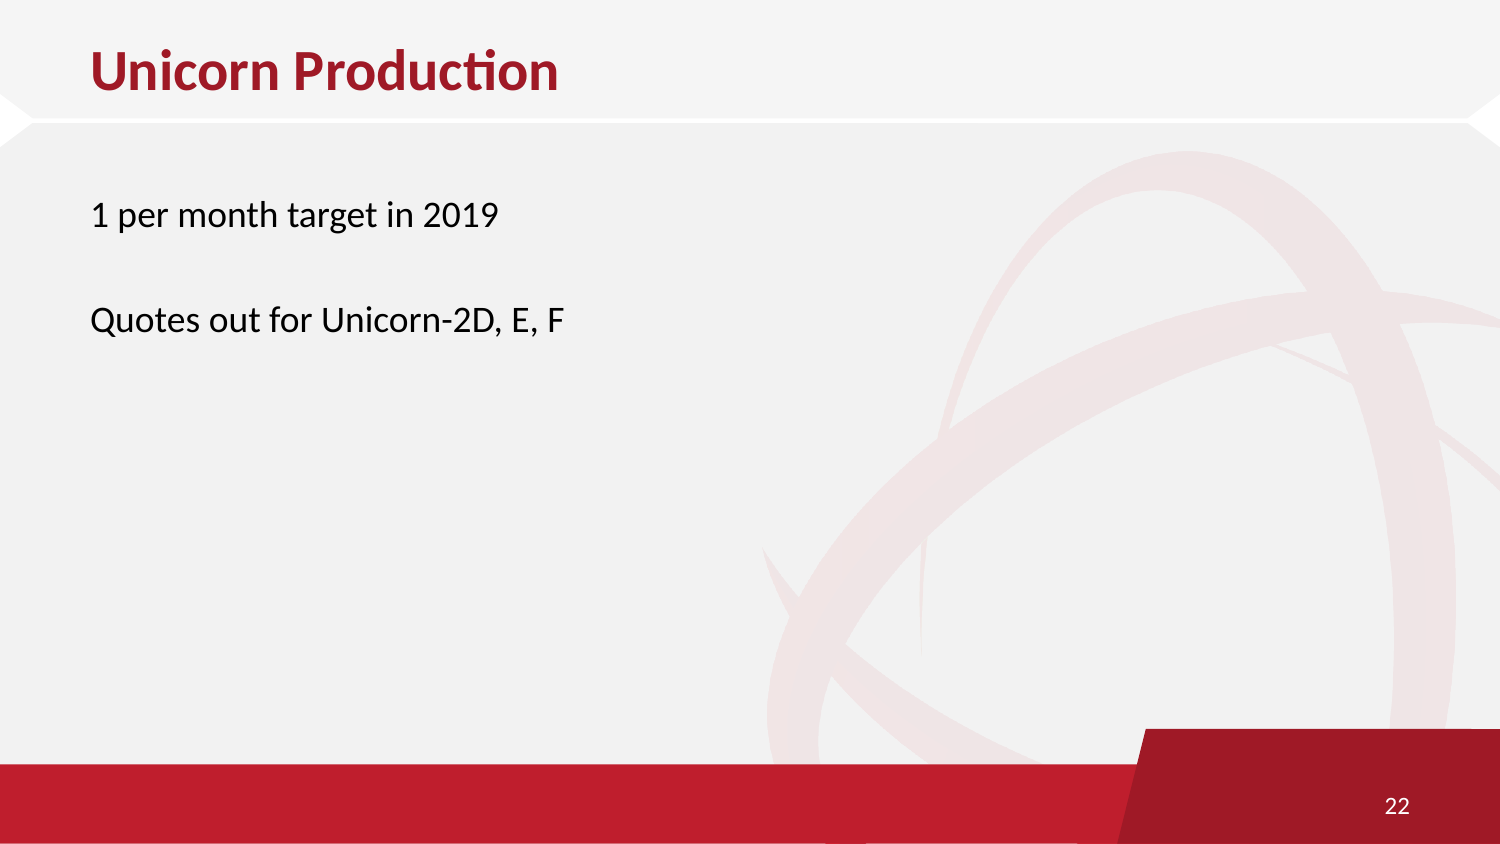

# Unicorn Production
1 per month target in 2019
Quotes out for Unicorn-2D, E, F